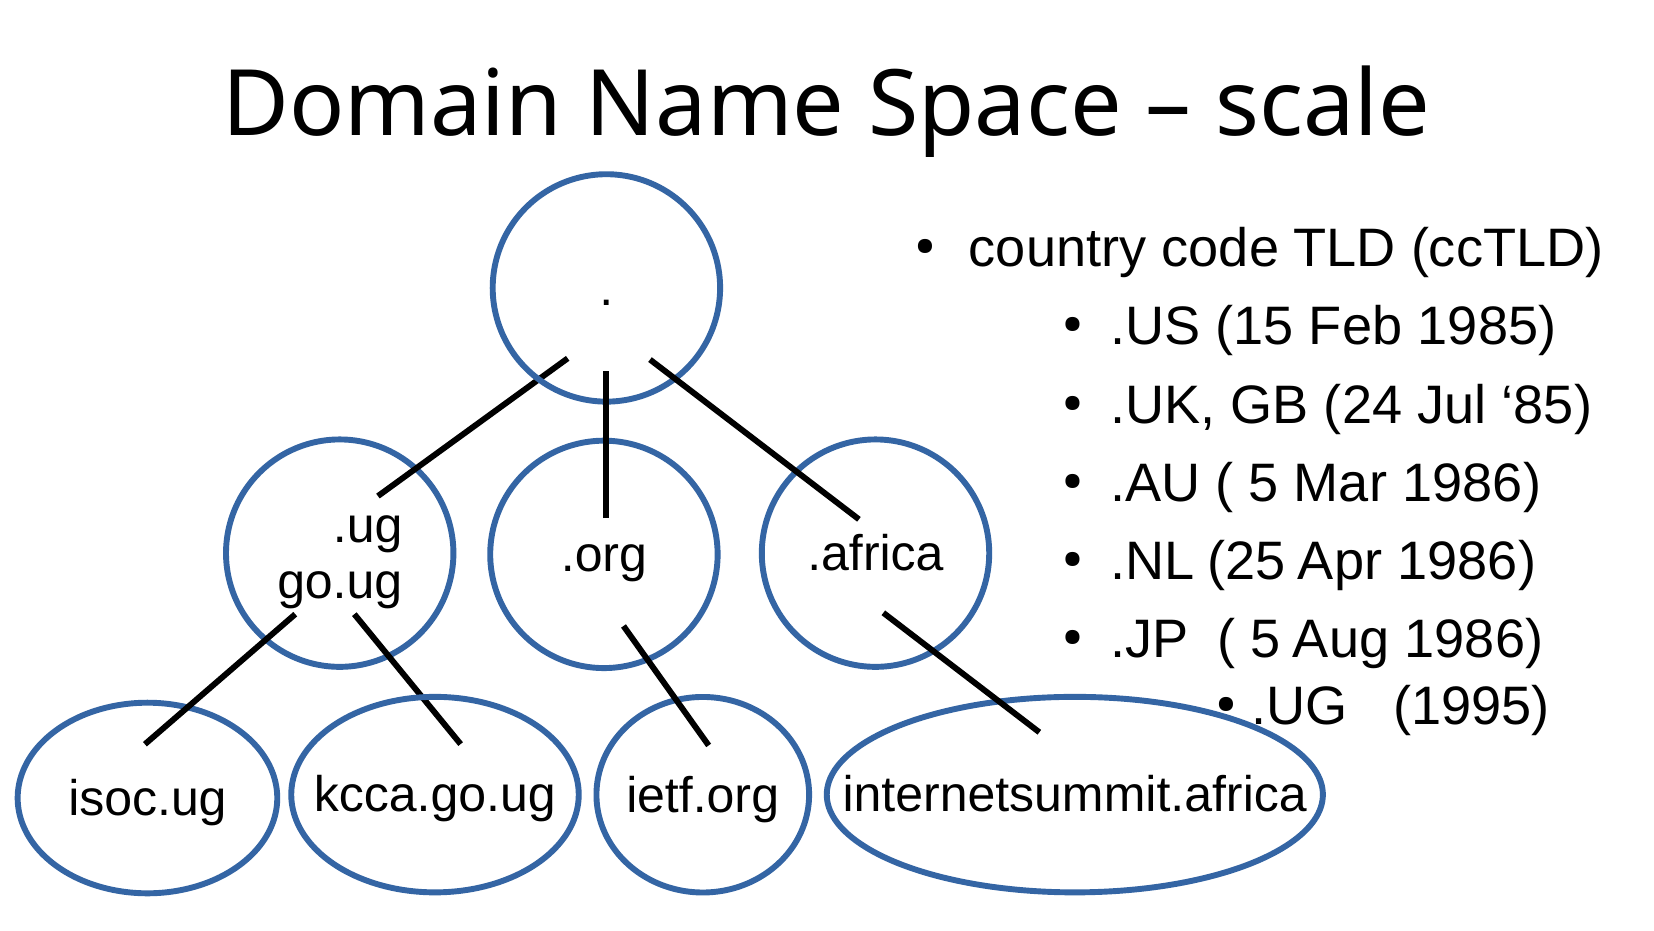

# Domain Name Space – scale
.
country code TLD (ccTLD)
.US (15 Feb 1985)
.UK, GB (24 Jul ‘85)
.AU ( 5 Mar 1986)
.NL (25 Apr 1986)
.JP ( 5 Aug 1986)
.UG (1995)
.ug
go.ug
.africa
.org
kcca.go.ug
internetsummit.africa
ietf.org
isoc.ug